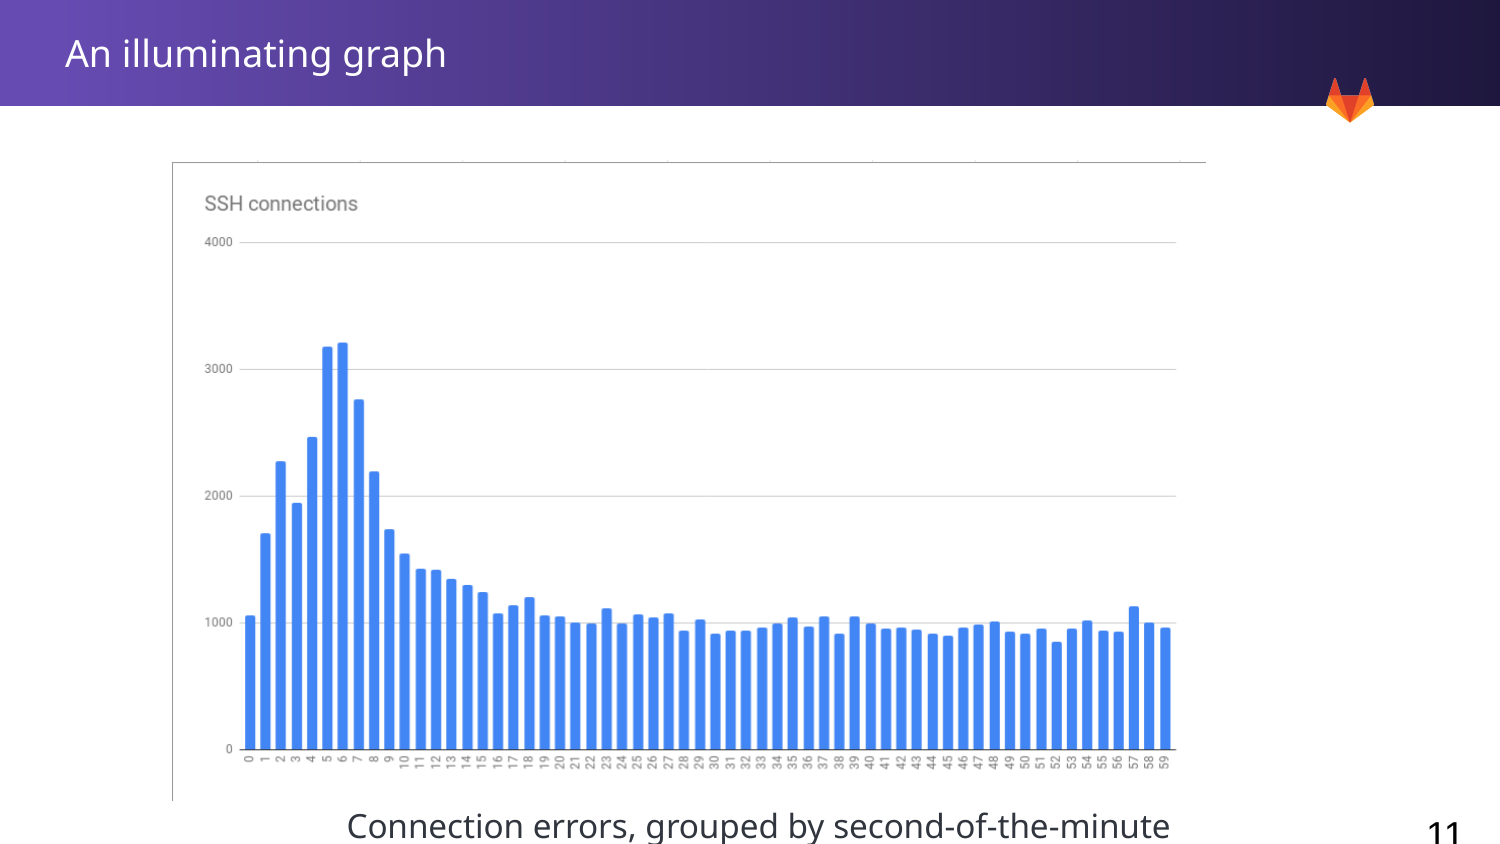

# An illuminating graph
Connection errors, grouped by second-of-the-minute